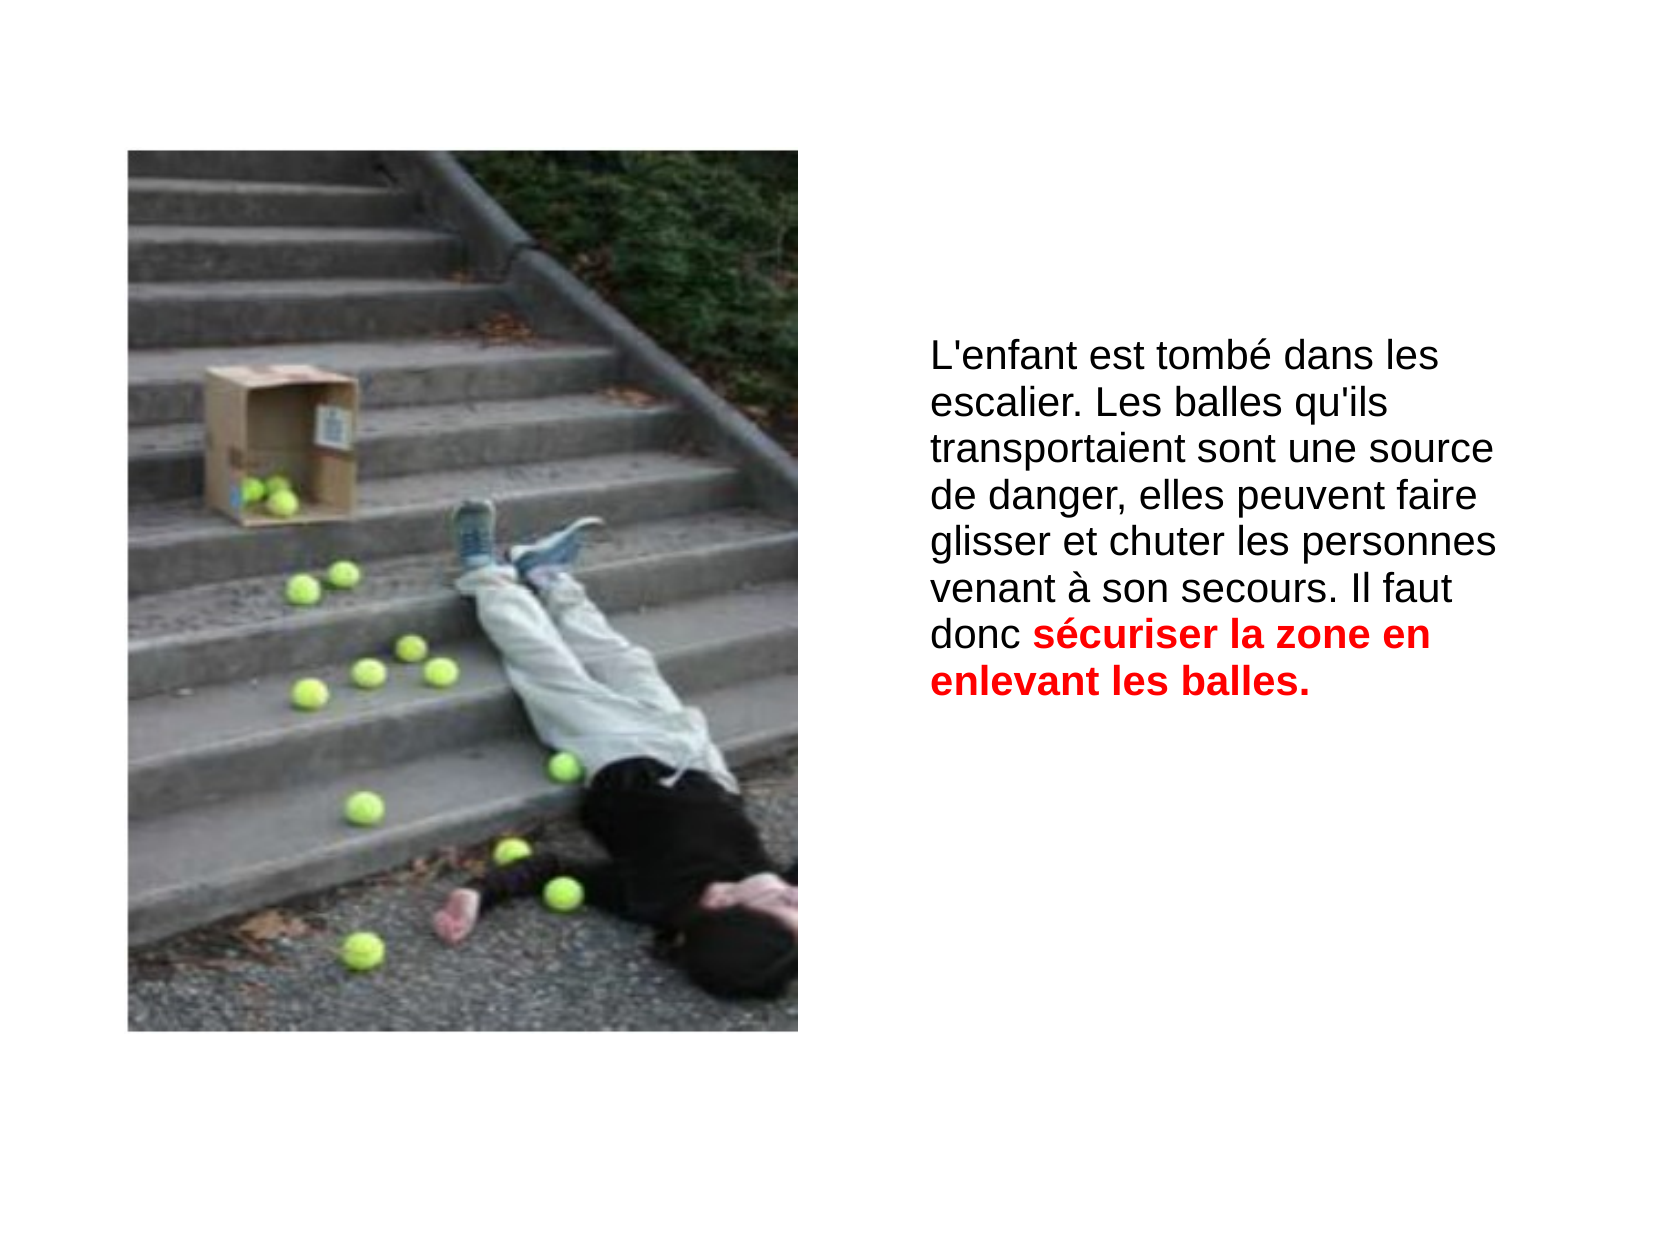

L'enfant est tombé dans les escalier. Les balles qu'ils transportaient sont une source de danger, elles peuvent faire glisser et chuter les personnes venant à son secours. Il faut donc sécuriser la zone en enlevant les balles.